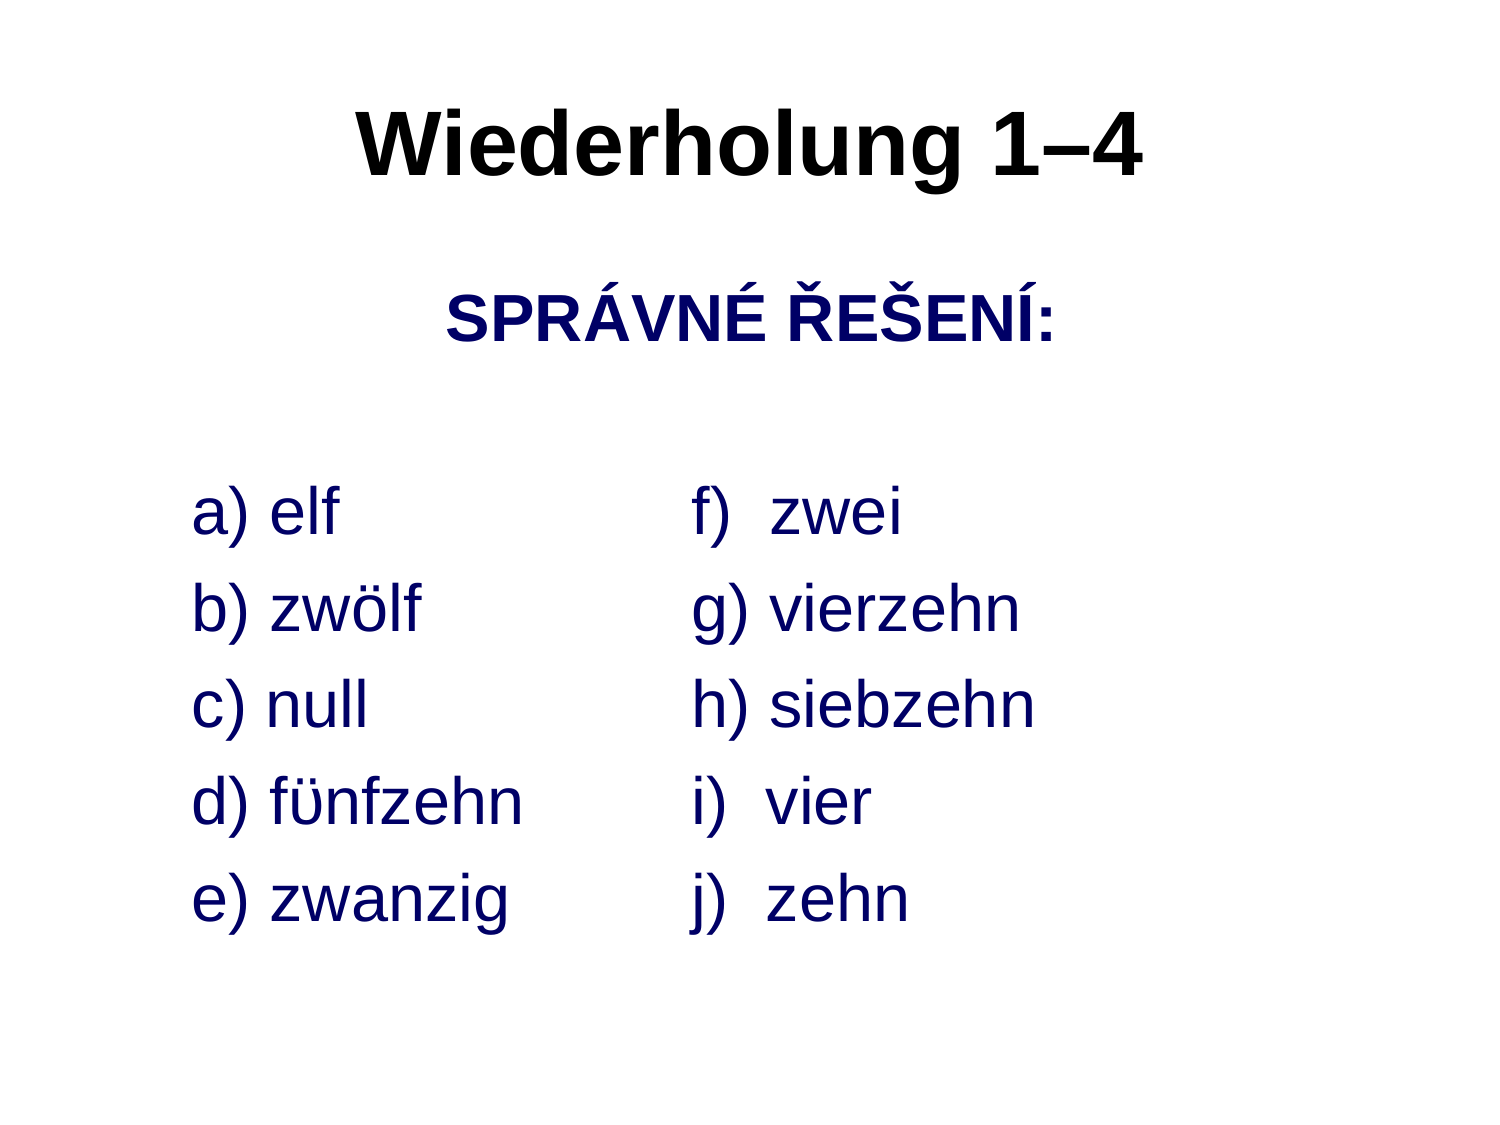

# Wiederholung 1–4
SPRÁVNÉ ŘEŠENÍ:
	a) elf			f) zwei
	b) zwölf		g) vierzehn
	c) null			h) siebzehn
	d) fϋnfzehn		i) vier
	e) zwanzig		j) zehn